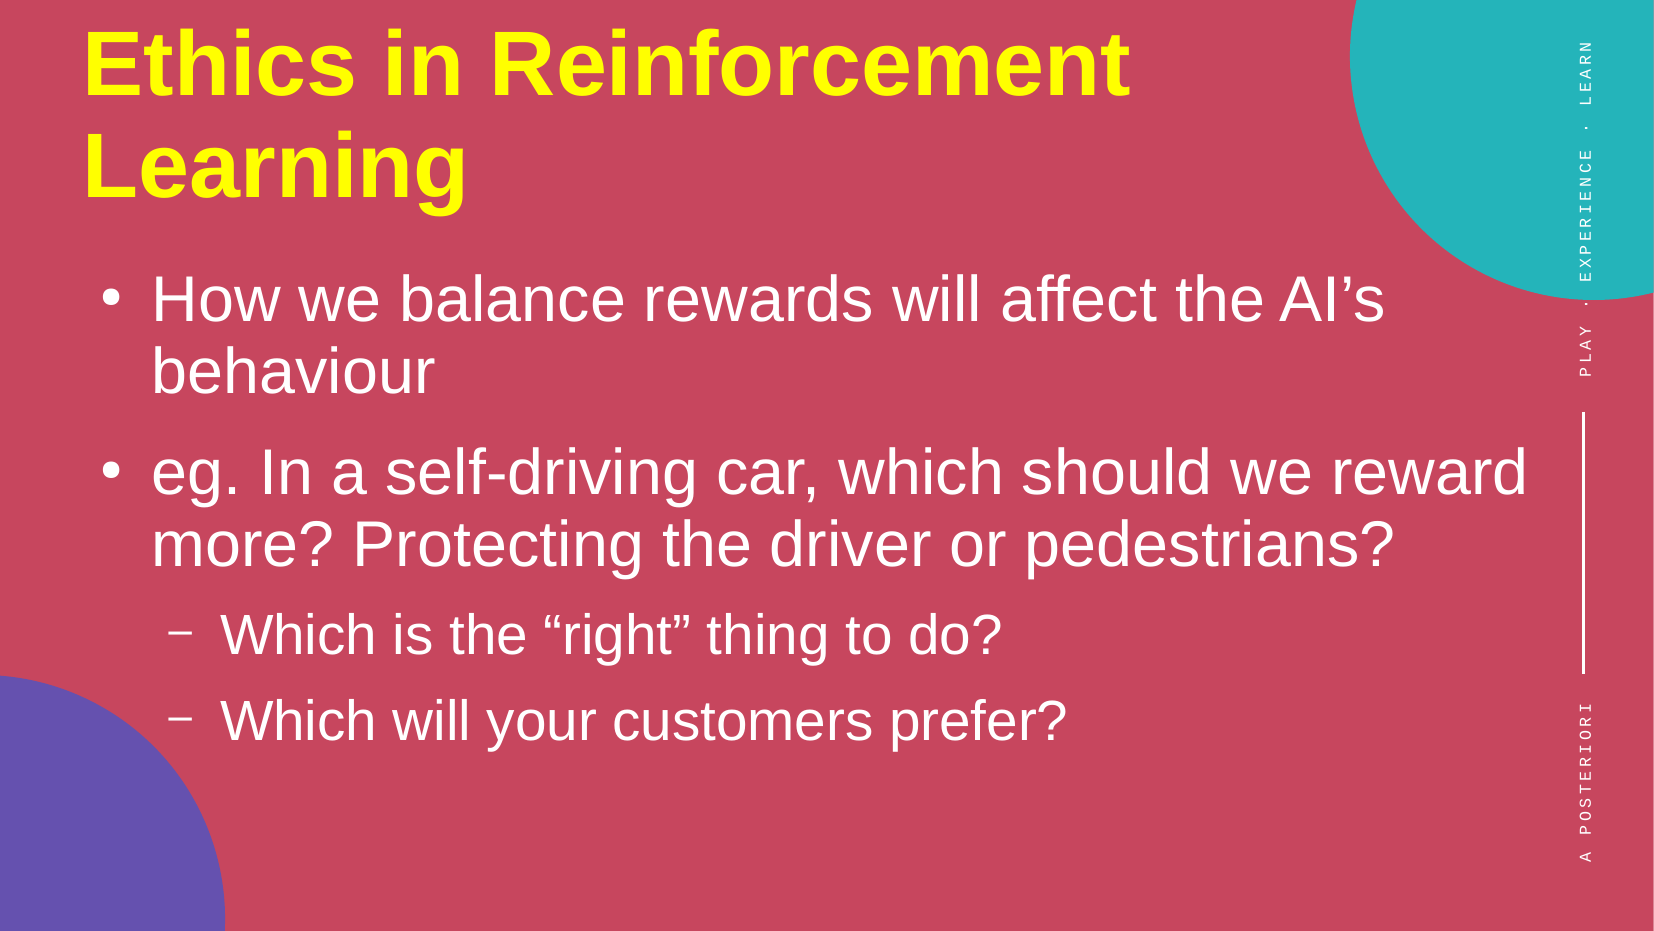

# Ethics in Reinforcement Learning
How we balance rewards will affect the AI’s behaviour
eg. In a self-driving car, which should we reward more? Protecting the driver or pedestrians?
Which is the “right” thing to do?
Which will your customers prefer?